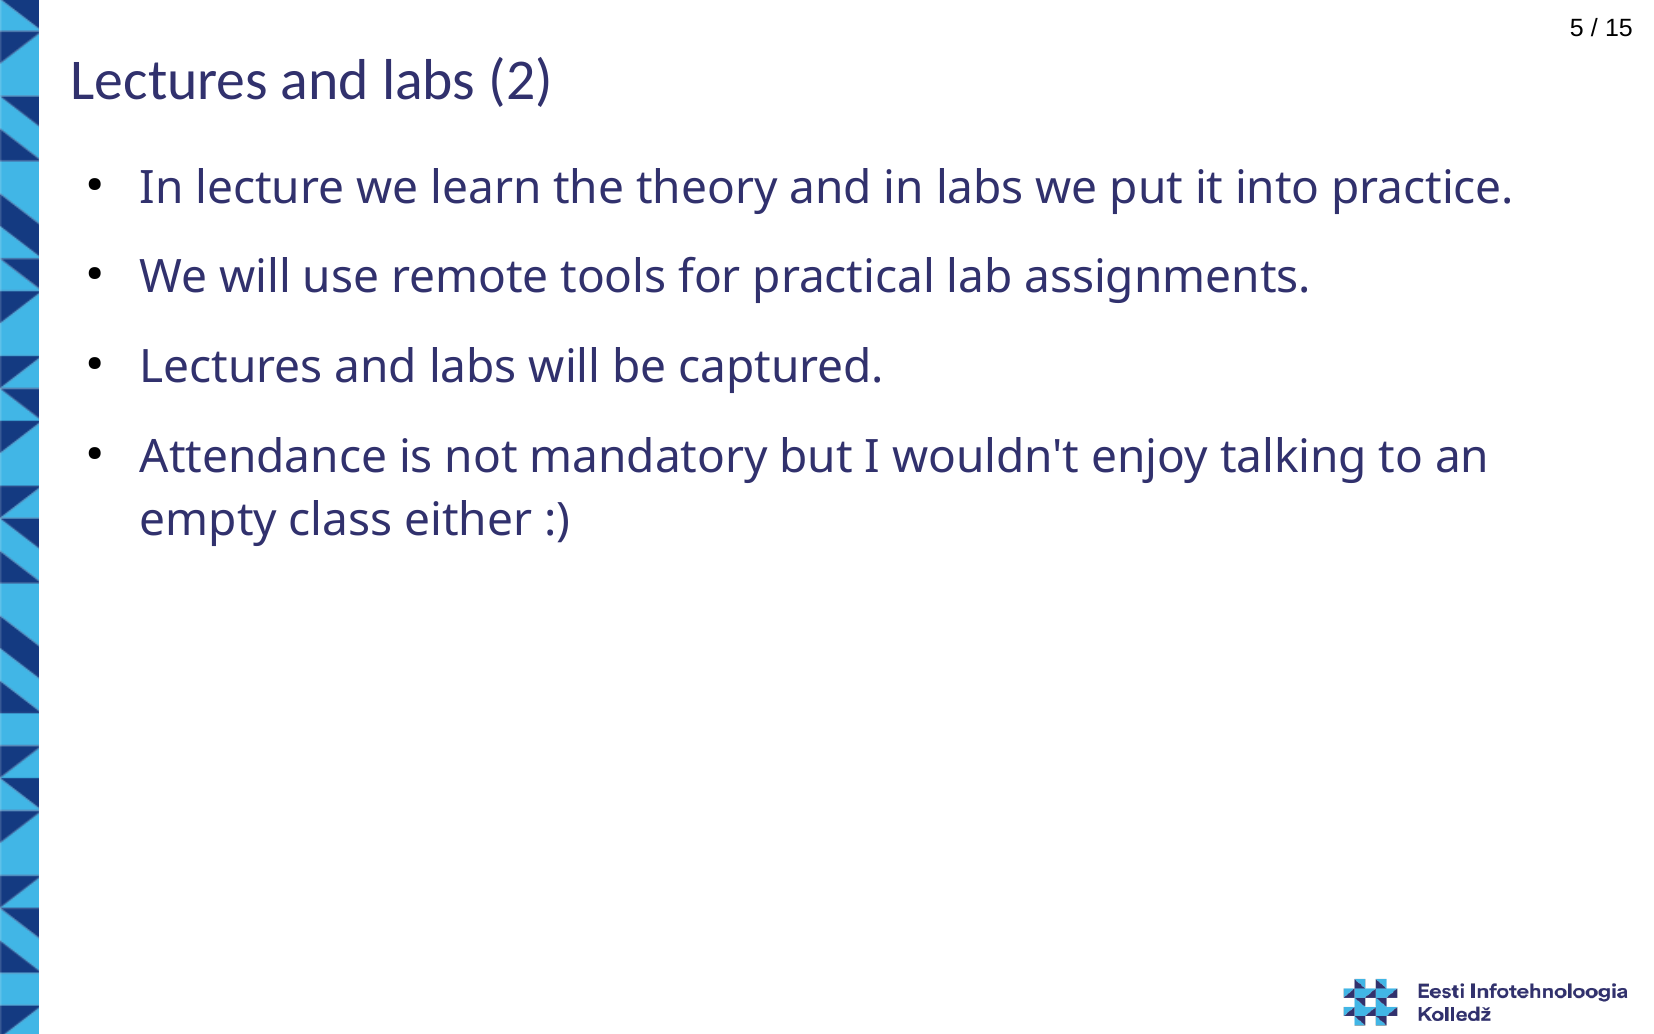

# Lectures and labs (2)
In lecture we learn the theory and in labs we put it into practice.
We will use remote tools for practical lab assignments.
Lectures and labs will be captured.
Attendance is not mandatory but I wouldn't enjoy talking to an empty class either :)